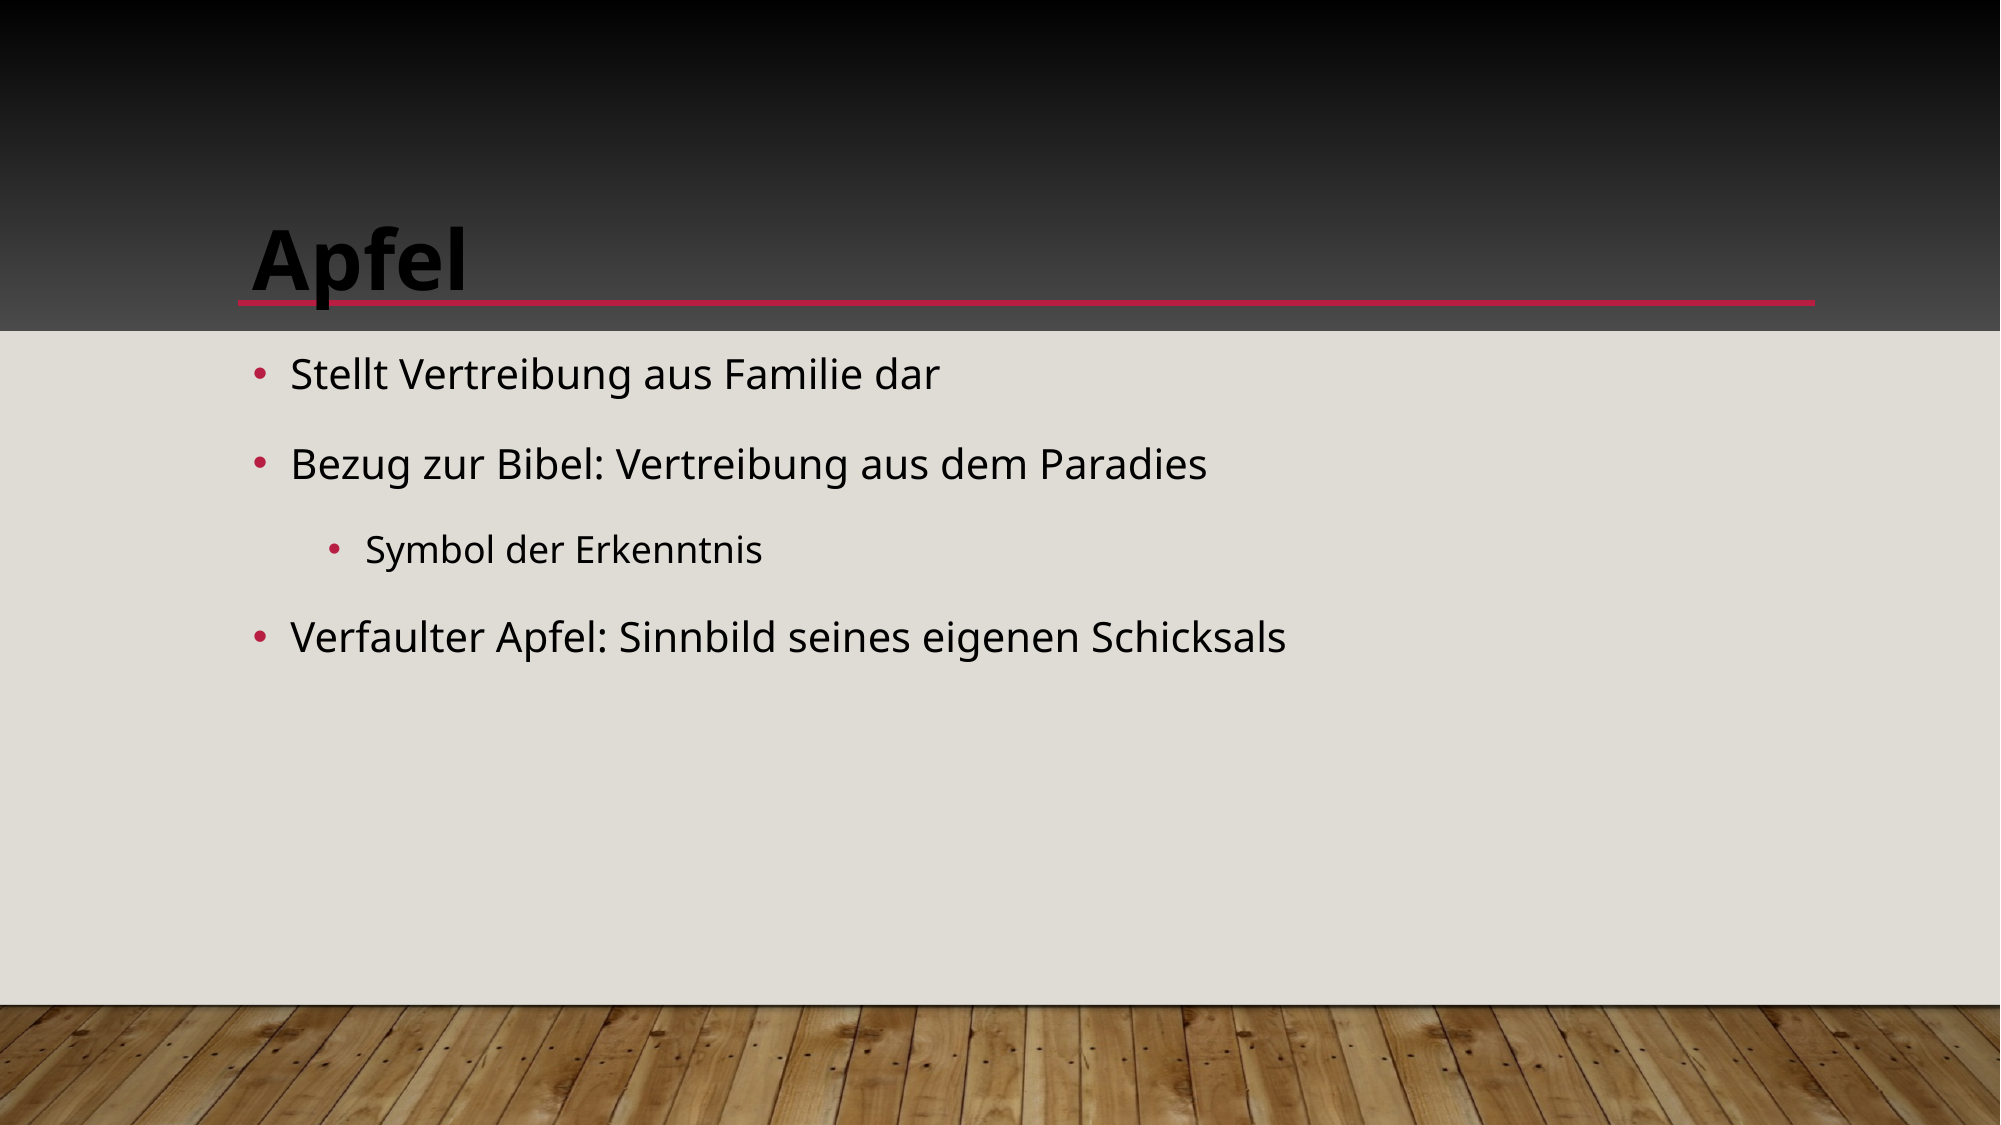

# Apfel
Stellt Vertreibung aus Familie dar
Bezug zur Bibel: Vertreibung aus dem Paradies
Symbol der Erkenntnis
Verfaulter Apfel: Sinnbild seines eigenen Schicksals